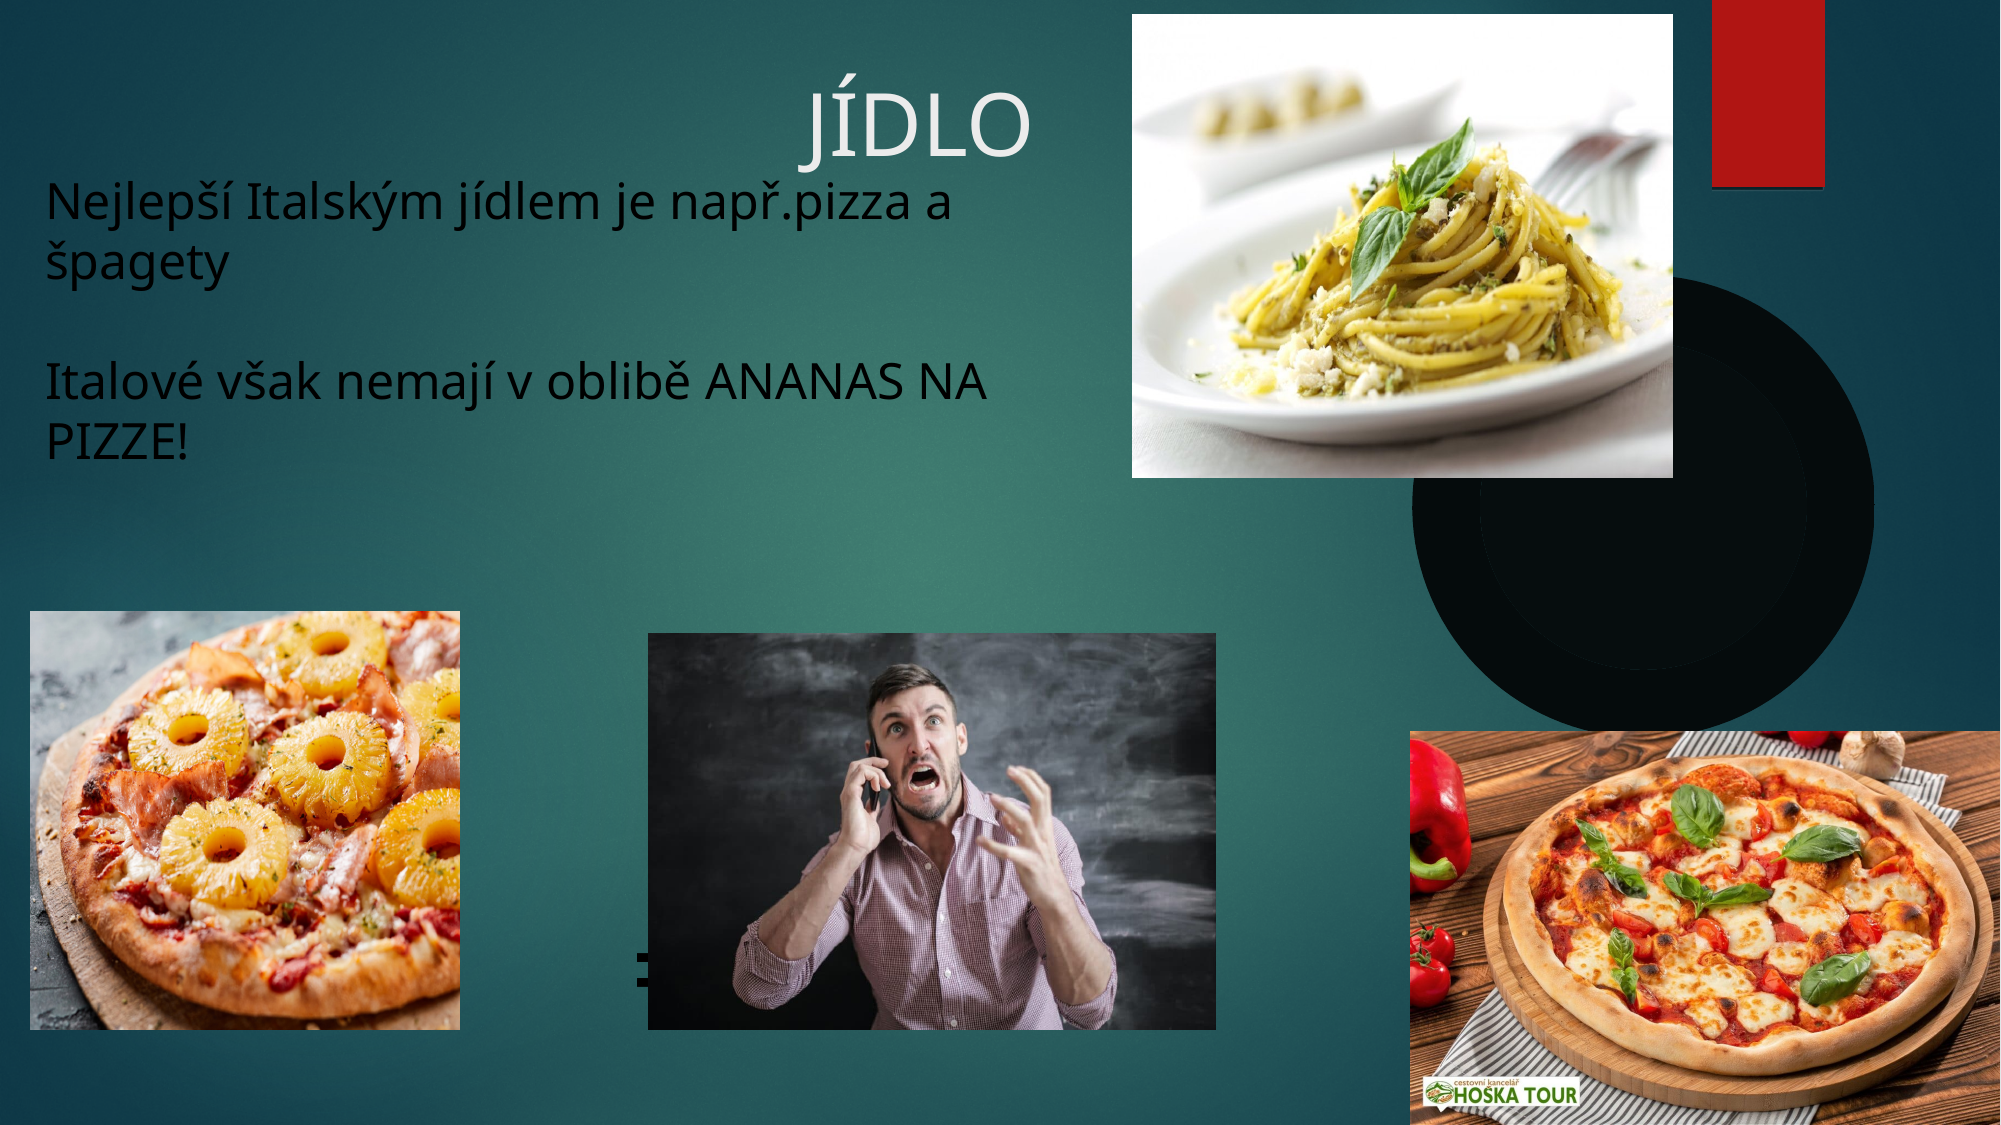

# JÍDLO
Nejlepší Italským jídlem je např.pizza a špagety
Italové však nemají v oblibě ANANAS NA PIZZE!
 =
 =